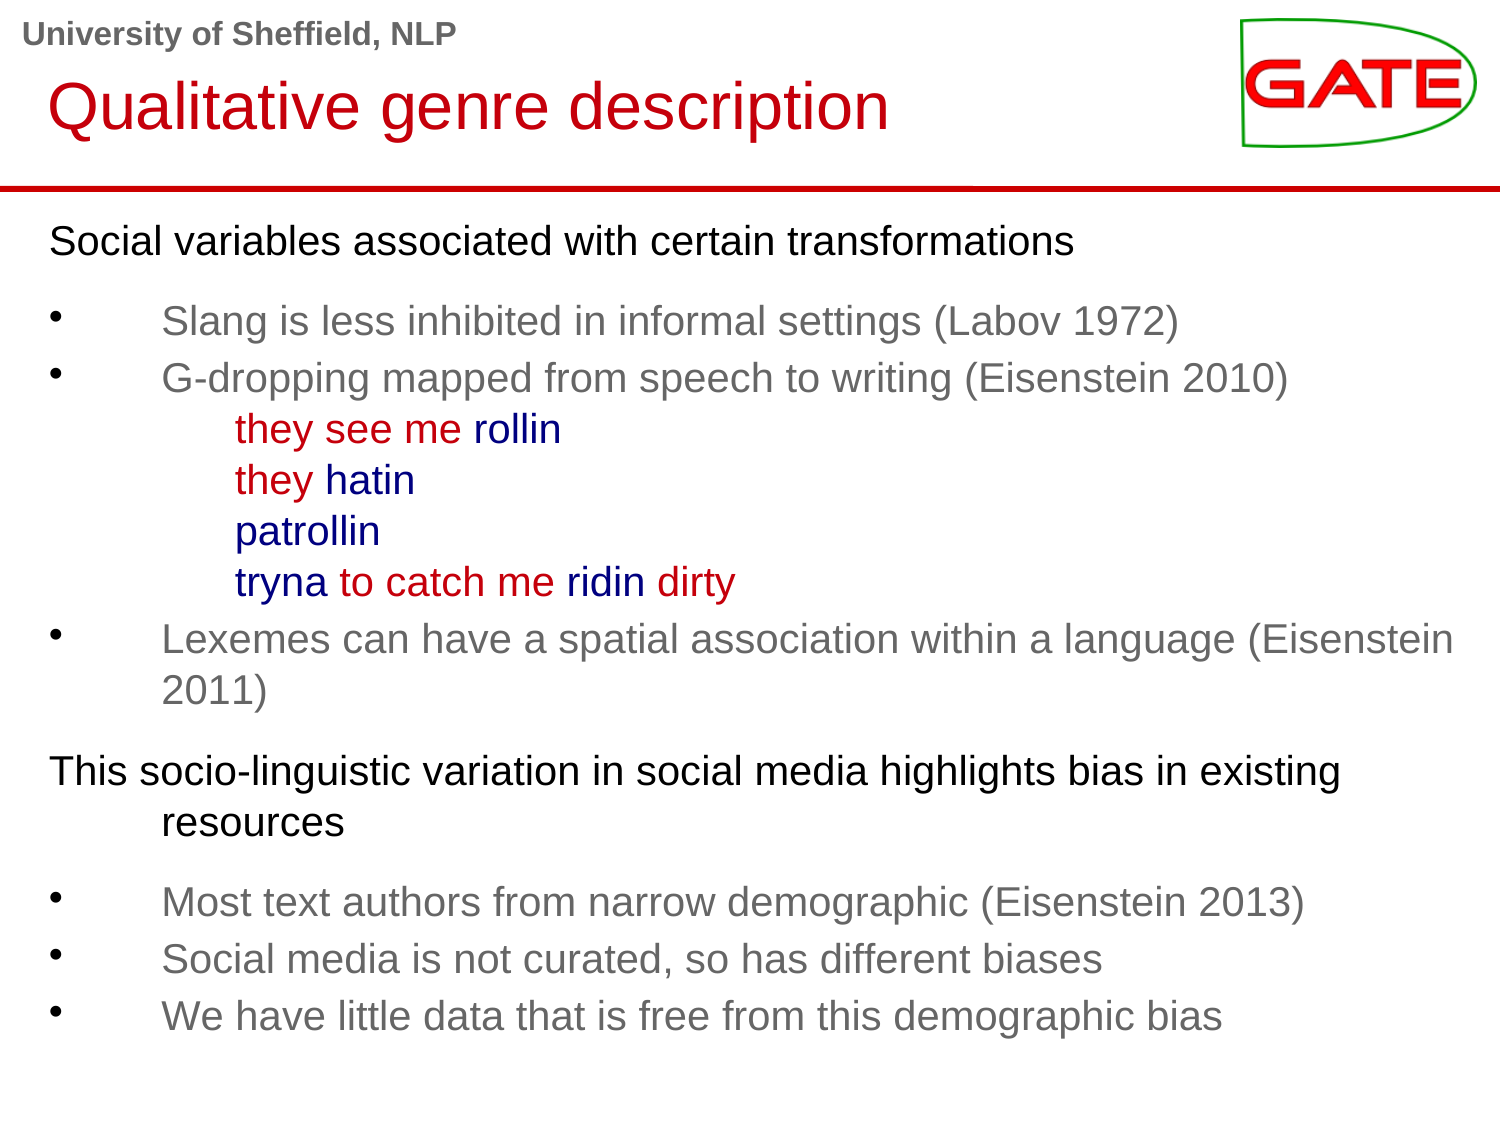

Qualitative genre description
Social variables associated with certain transformations
Slang is less inhibited in informal settings (Labov 1972)
G-dropping mapped from speech to writing (Eisenstein 2010)
	they see me rollin
	they hatin
	patrollin
	tryna to catch me ridin dirty
Lexemes can have a spatial association within a language (Eisenstein 2011)
This socio-linguistic variation in social media highlights bias in existing resources
Most text authors from narrow demographic (Eisenstein 2013)
Social media is not curated, so has different biases
We have little data that is free from this demographic bias